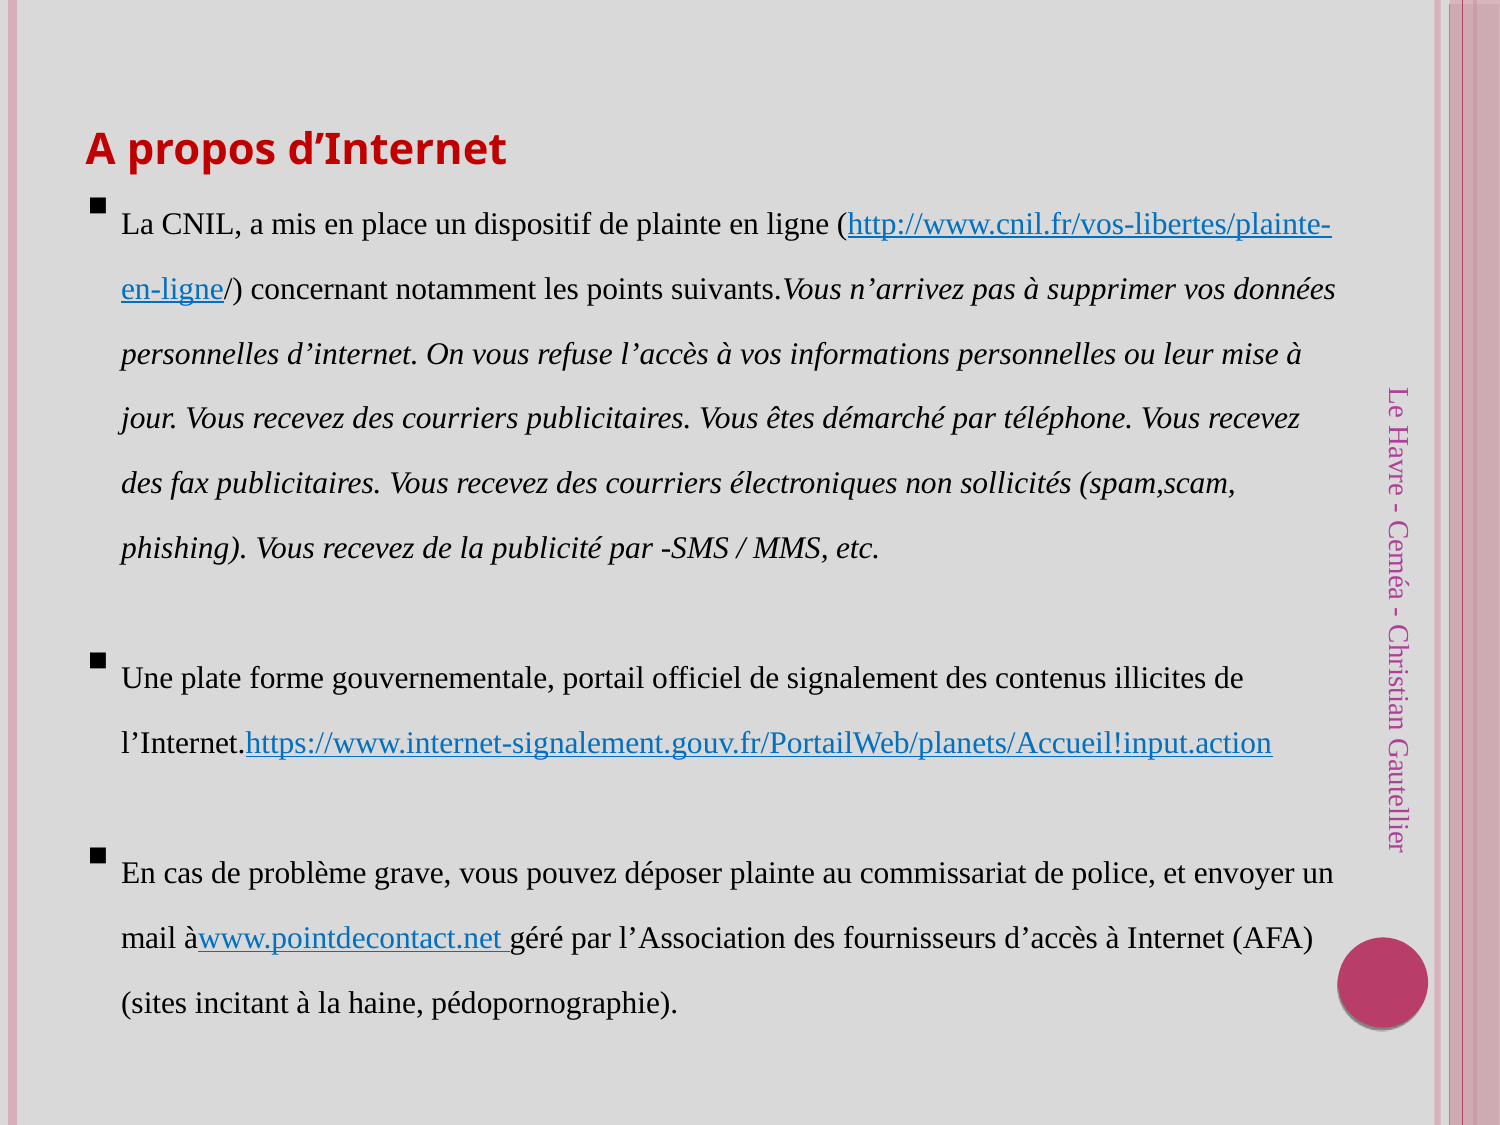

A propos d’Internet
La CNIL, a mis en place un dispositif de plainte en ligne (http://www.cnil.fr/vos-libertes/plainte-en-ligne/) concernant notamment les points suivants.Vous n’arrivez pas à supprimer vos données personnelles d’internet. On vous refuse l’accès à vos informations personnelles ou leur mise à jour. Vous recevez des courriers publicitaires. Vous êtes démarché par téléphone. Vous recevez des fax publicitaires. Vous recevez des courriers électroniques non sollicités (spam,scam, phishing). Vous recevez de la publicité par -SMS / MMS, etc.
Une plate forme gouvernementale, portail officiel de signalement des contenus illicites de l’Internet.https://www.internet-signalement.gouv.fr/PortailWeb/planets/Accueil!input.action
En cas de problème grave, vous pouvez déposer plainte au commissariat de police, et envoyer un mail àwww.pointdecontact.net géré par l’Association des fournisseurs d’accès à Internet (AFA) (sites incitant à la haine, pédopornographie).
Le Havre - Ceméa - Christian Gautellier